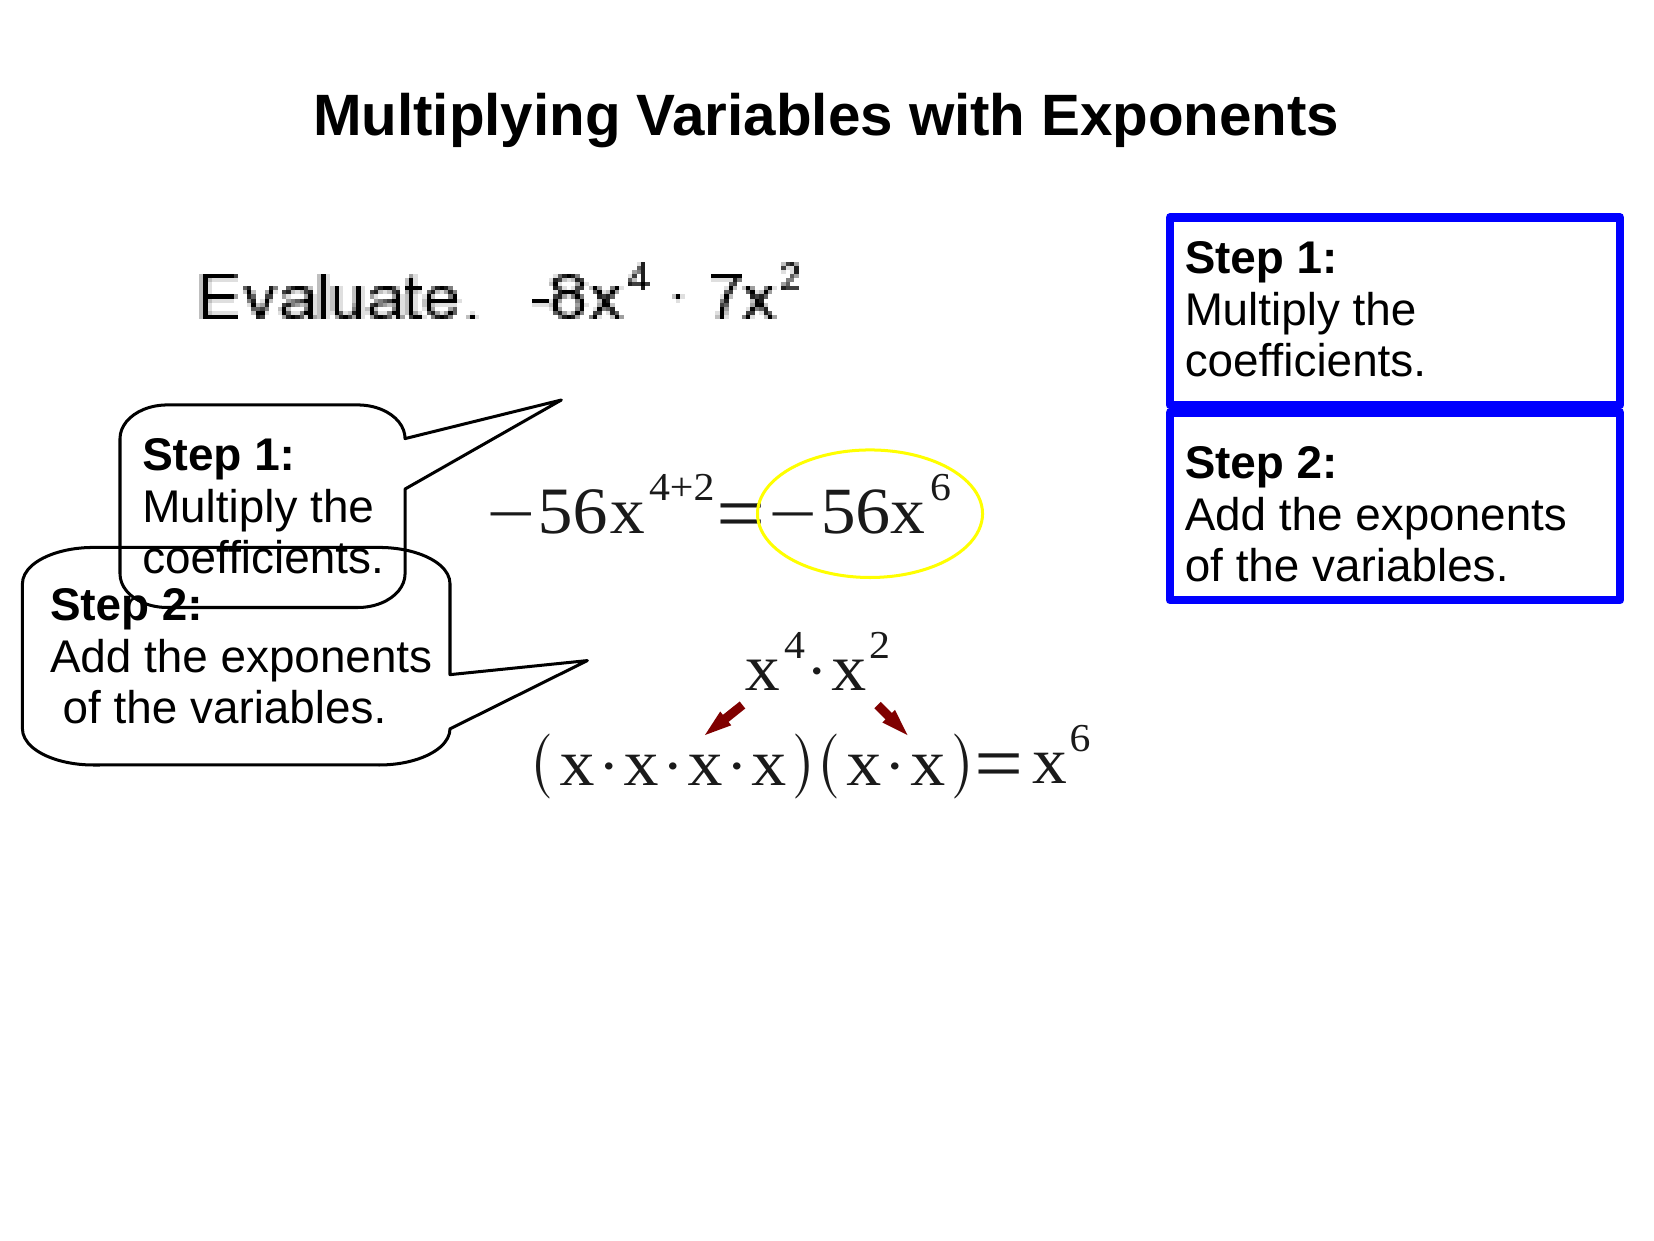

Multiplying Variables with Exponents
Step 1:
Multiply the coefficients.
Step 2:
Add the exponents of the variables.
Step 1:
Multiply the
coefficients.
Step 2:
Add the exponents
 of the variables.